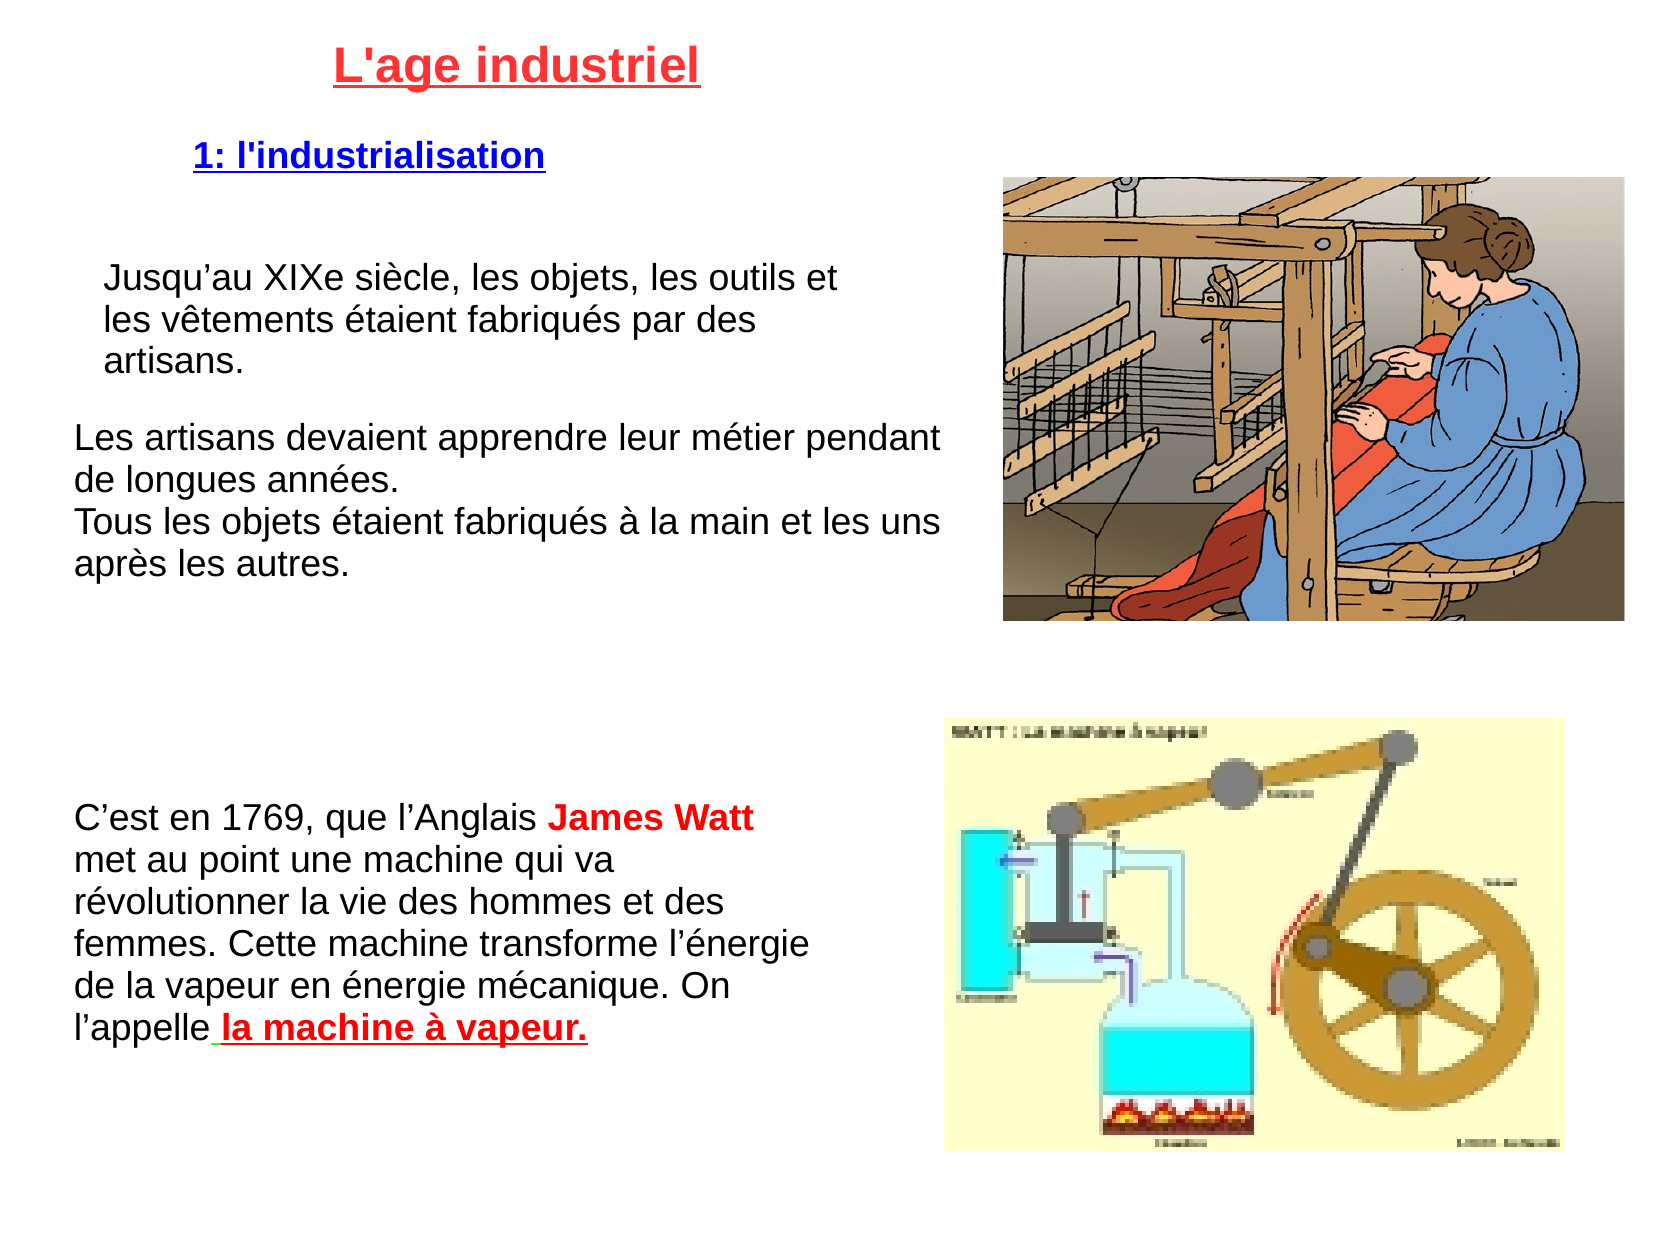

L'age industriel
1: l'industrialisation
Jusqu’au XIXe siècle, les objets, les outils et les vêtements étaient fabriqués par des artisans.
Les artisans devaient apprendre leur métier pendant de longues années.
Tous les objets étaient fabriqués à la main et les uns après les autres.
C’est en 1769, que l’Anglais James Watt met au point une machine qui va révolutionner la vie des hommes et des femmes. Cette machine transforme l’énergie de la vapeur en énergie mécanique. On l’appelle la machine à vapeur.